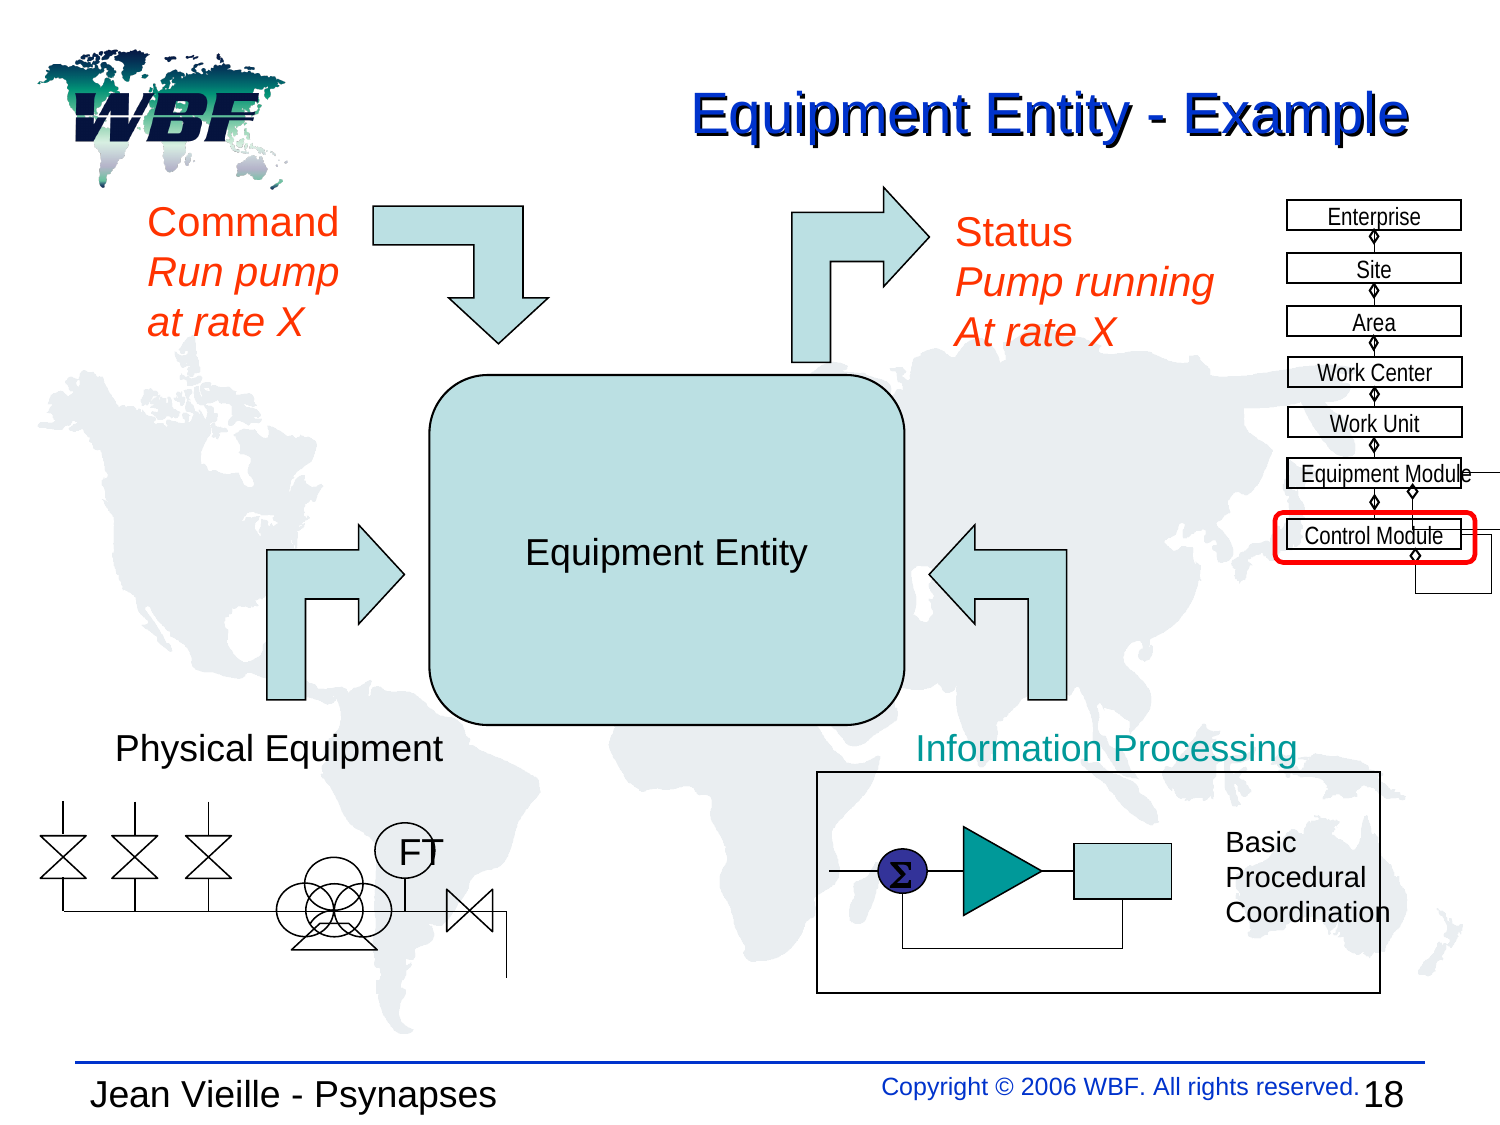

# Equipment Entity - Example
Command
Run pump
at rate X
Status
Pump running
At rate X
Enterprise
Site
Area
Work Center
Work Unit
Equipment Module
Control Module
Equipment Entity
Physical Equipment
Information Processing
FT
Basic
Procedural
Coordination

Jean Vieille - Psynapses
18